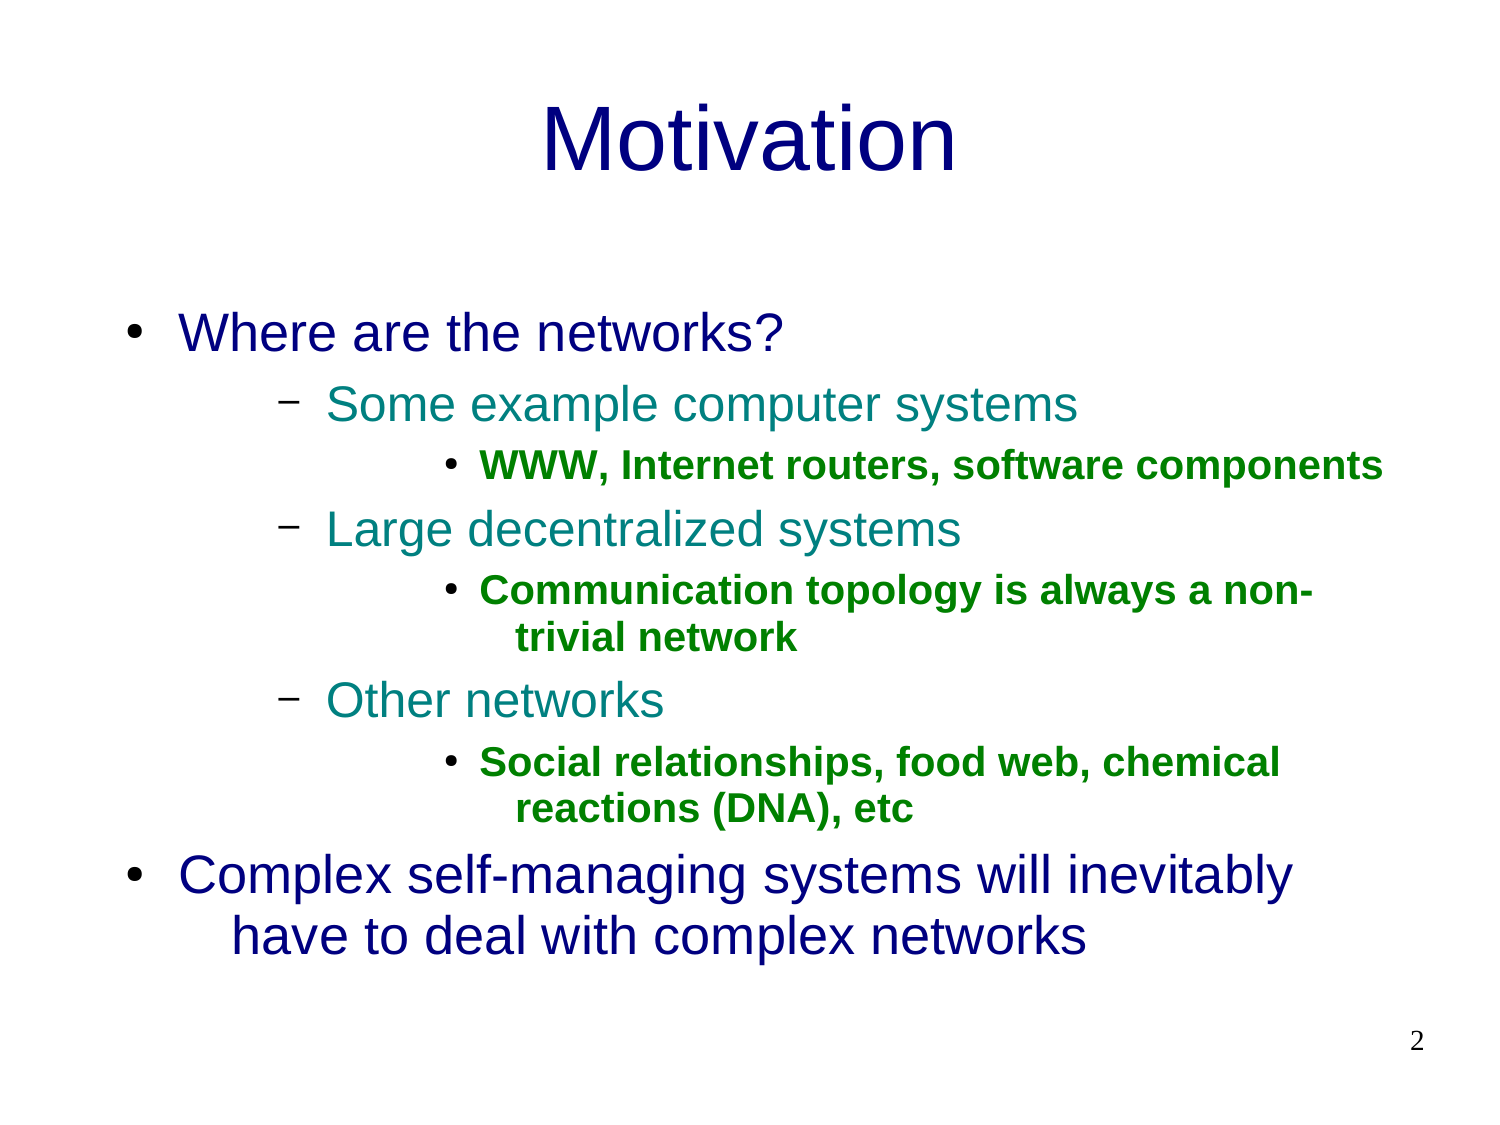

Motivation
# Where are the networks?
Some example computer systems
WWW, Internet routers, software components
Large decentralized systems
Communication topology is always a non-trivial network
Other networks
Social relationships, food web, chemical reactions (DNA), etc
Complex self-managing systems will inevitably have to deal with complex networks
2